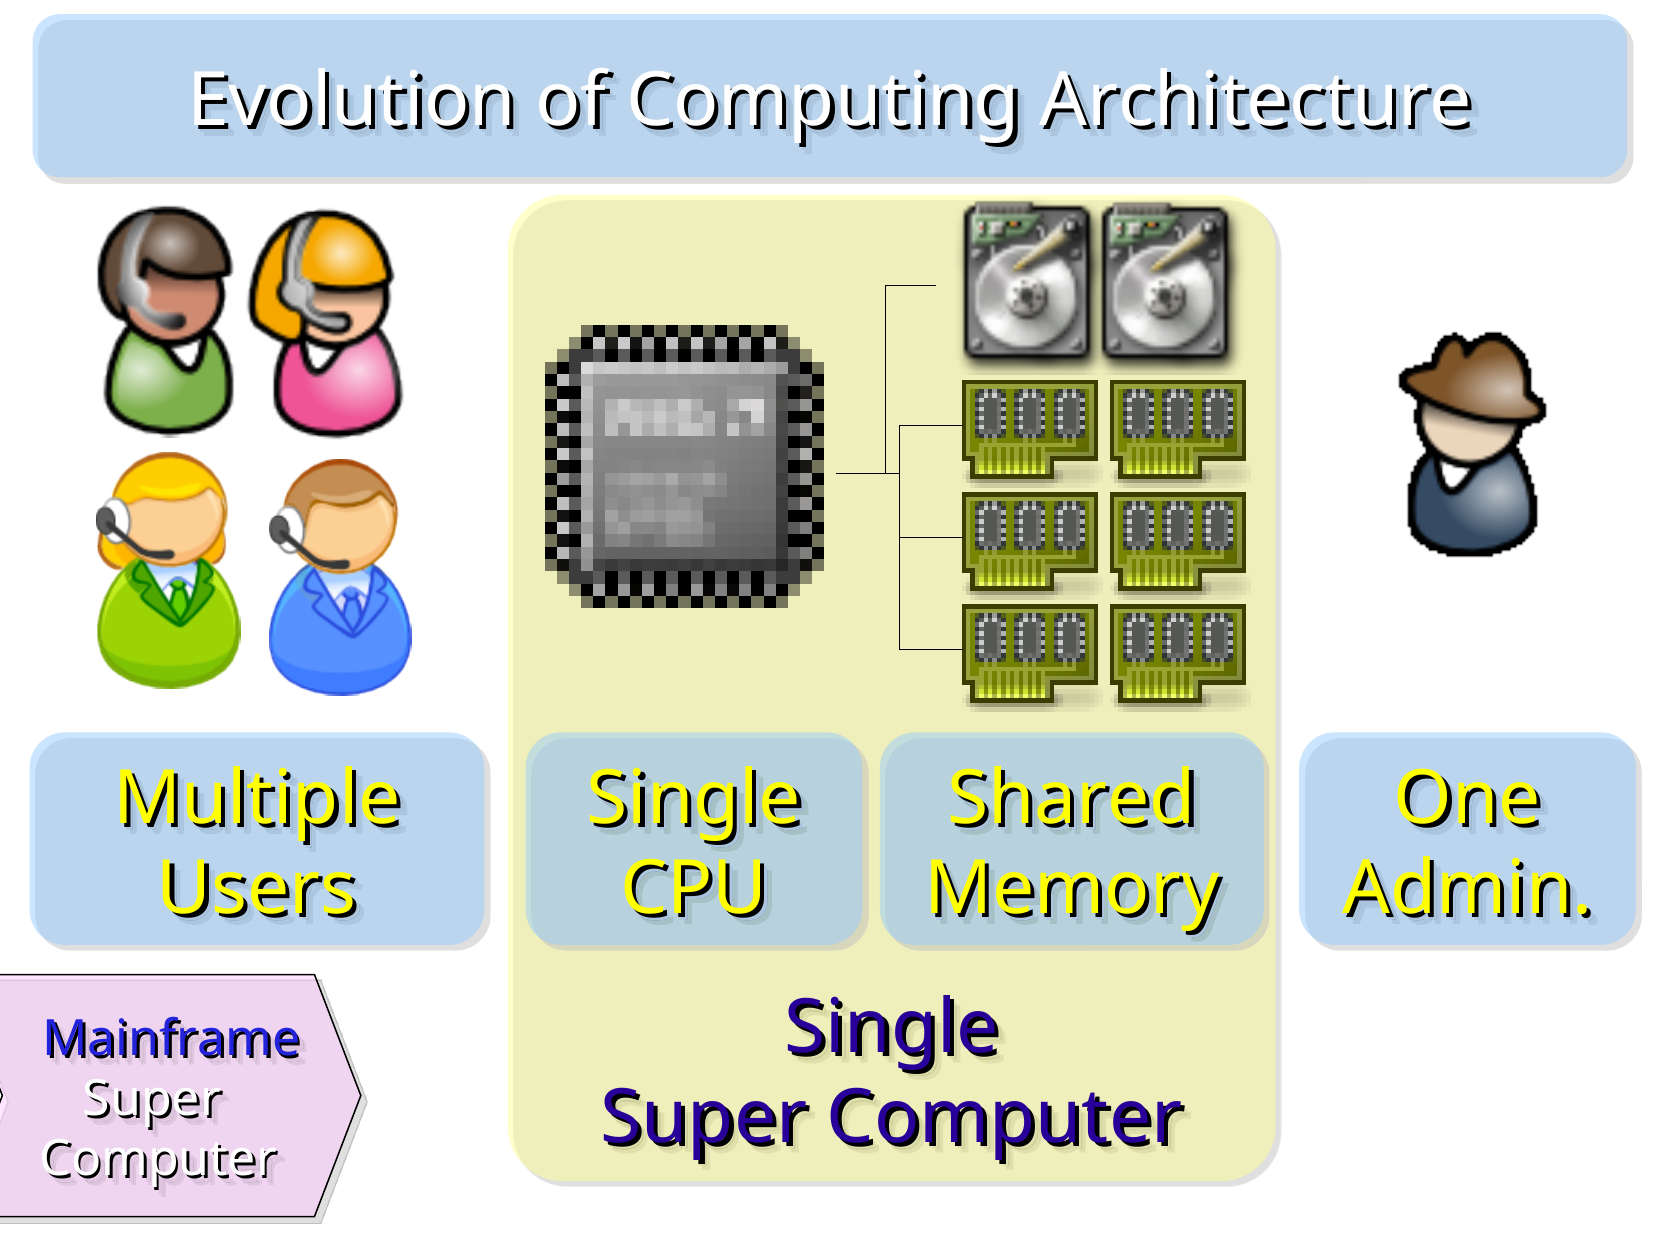

Evolution of Computing Architecture
Single
Super Computer
Multiple
Users
Single
CPU
Shared
Memory
One
Admin.
 Mainframe
Super
Computer